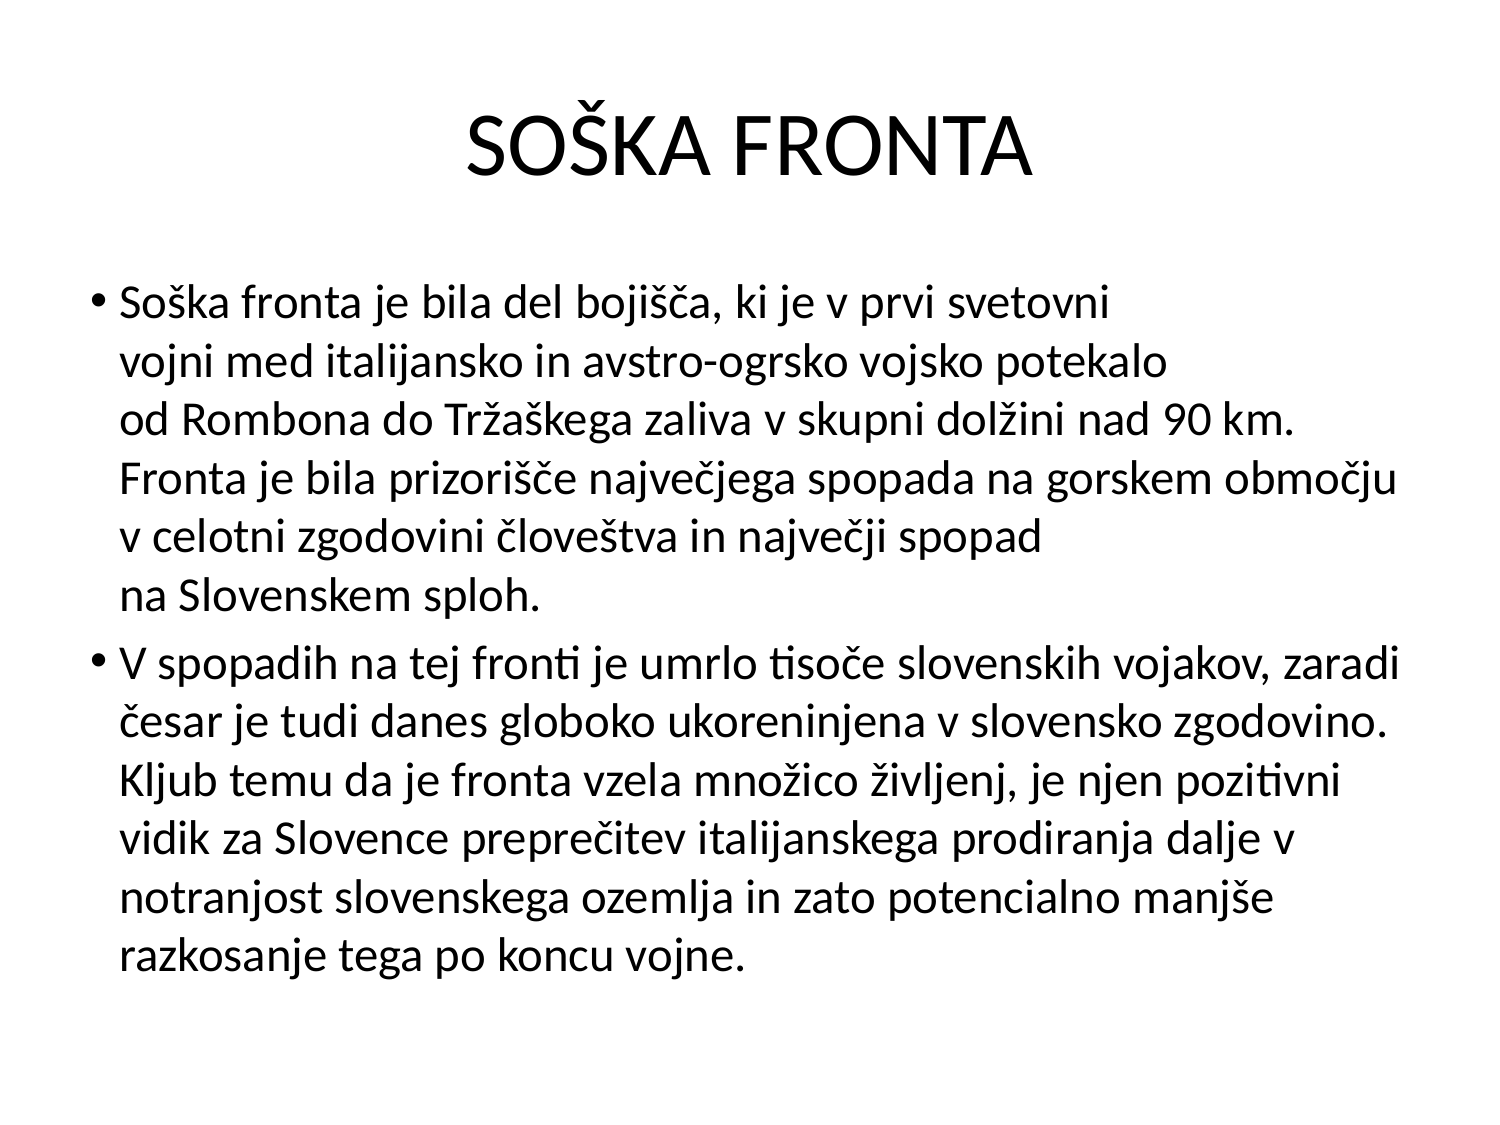

# SOŠKA FRONTA
Soška fronta je bila del bojišča, ki je v prvi svetovni vojni med italijansko in avstro-ogrsko vojsko potekalo od Rombona do Tržaškega zaliva v skupni dolžini nad 90 km. Fronta je bila prizorišče največjega spopada na gorskem območju v celotni zgodovini človeštva in največji spopad na Slovenskem sploh.
V spopadih na tej fronti je umrlo tisoče slovenskih vojakov, zaradi česar je tudi danes globoko ukoreninjena v slovensko zgodovino. Kljub temu da je fronta vzela množico življenj, je njen pozitivni vidik za Slovence preprečitev italijanskega prodiranja dalje v notranjost slovenskega ozemlja in zato potencialno manjše razkosanje tega po koncu vojne.